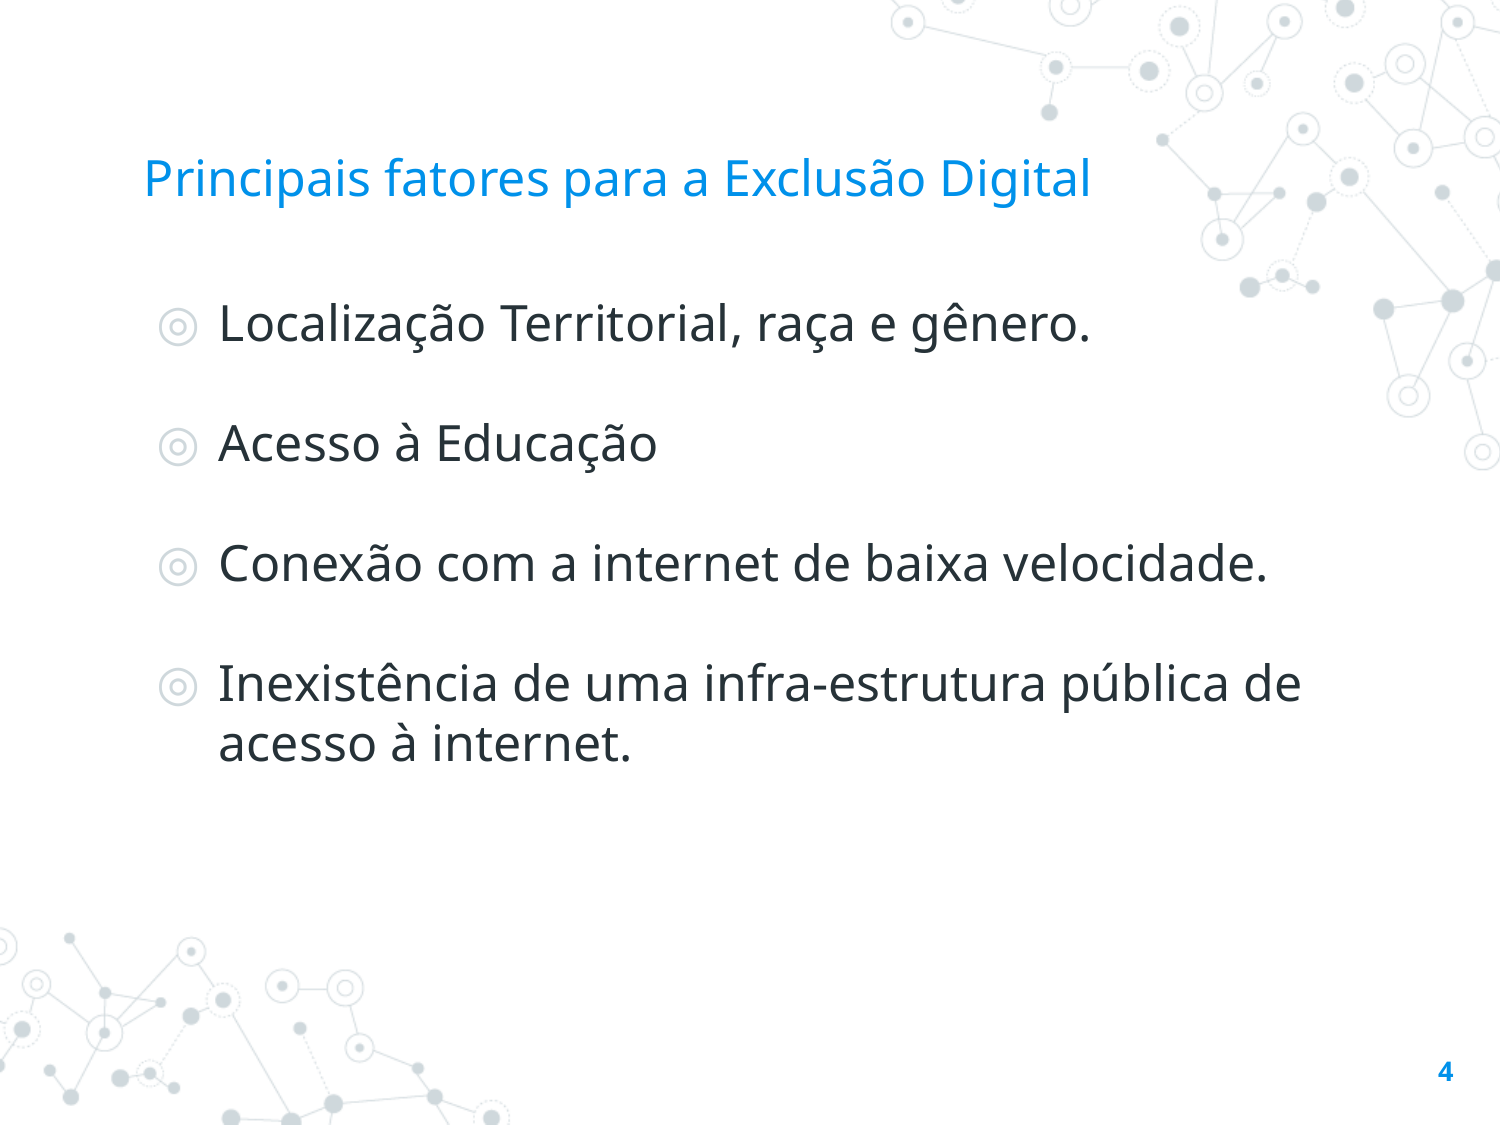

# Principais fatores para a Exclusão Digital
Localização Territorial, raça e gênero.
Acesso à Educação
Conexão com a internet de baixa velocidade.
Inexistência de uma infra-estrutura pública de acesso à internet.